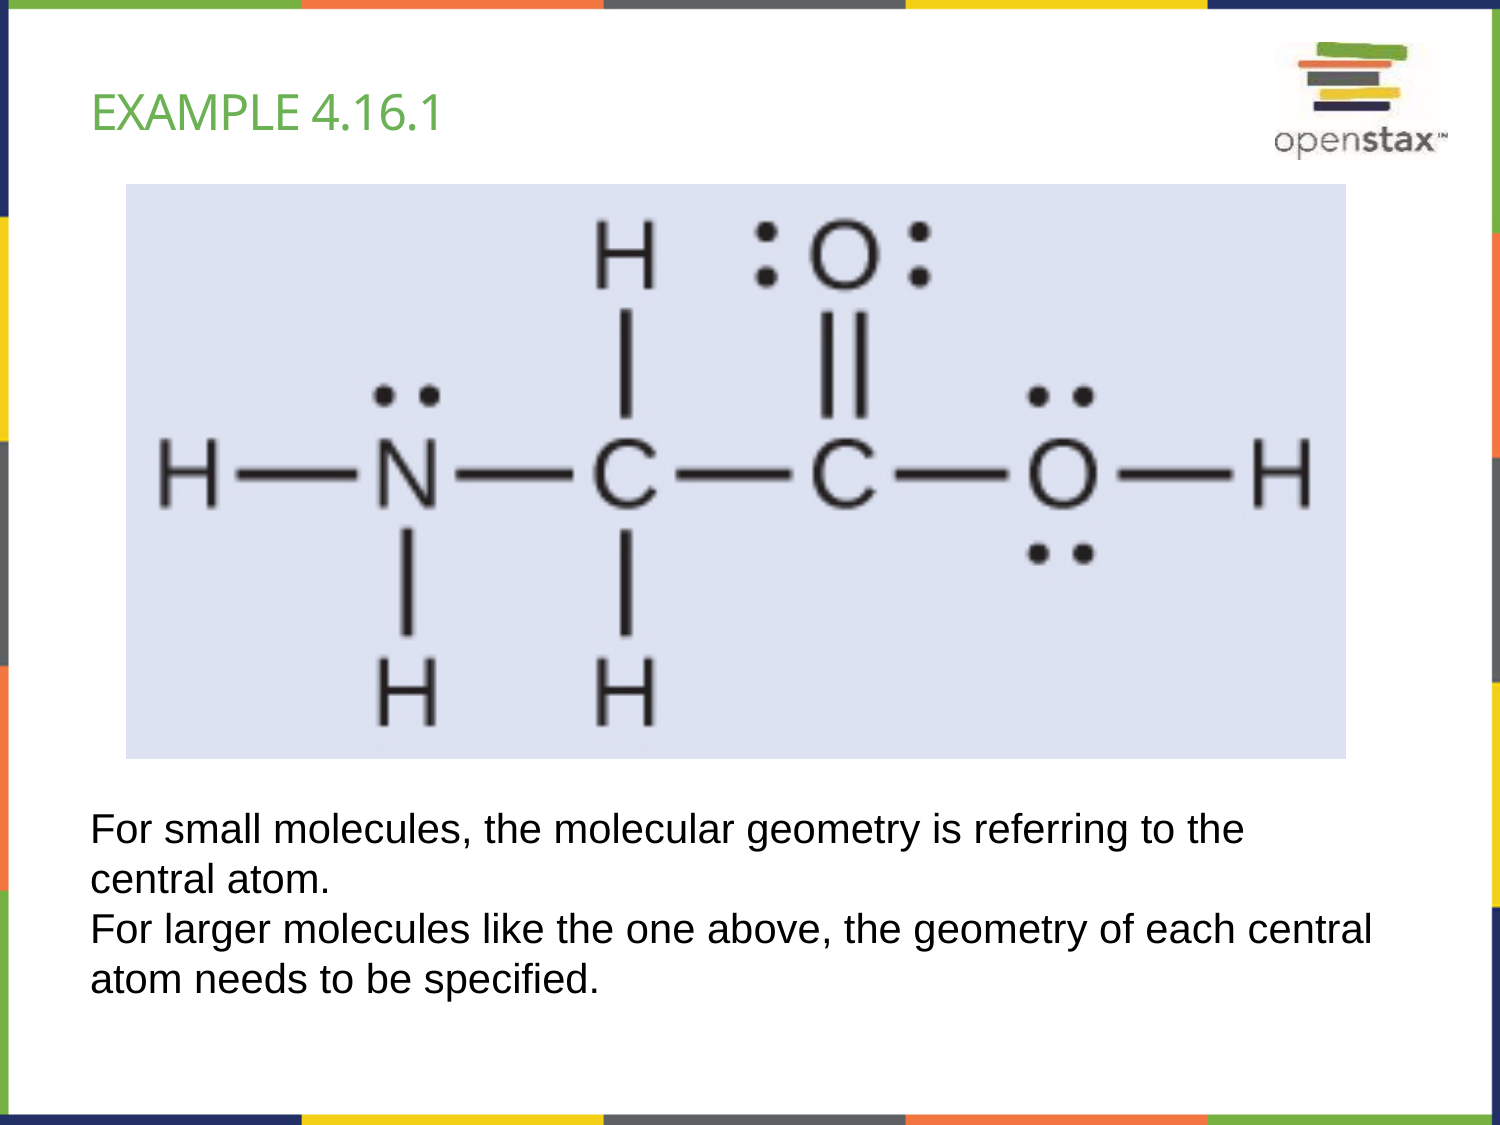

Example 4.16.1
# For small molecules, the molecular geometry is referring to the central atom. For larger molecules like the one above, the geometry of each central atom needs to be specified.